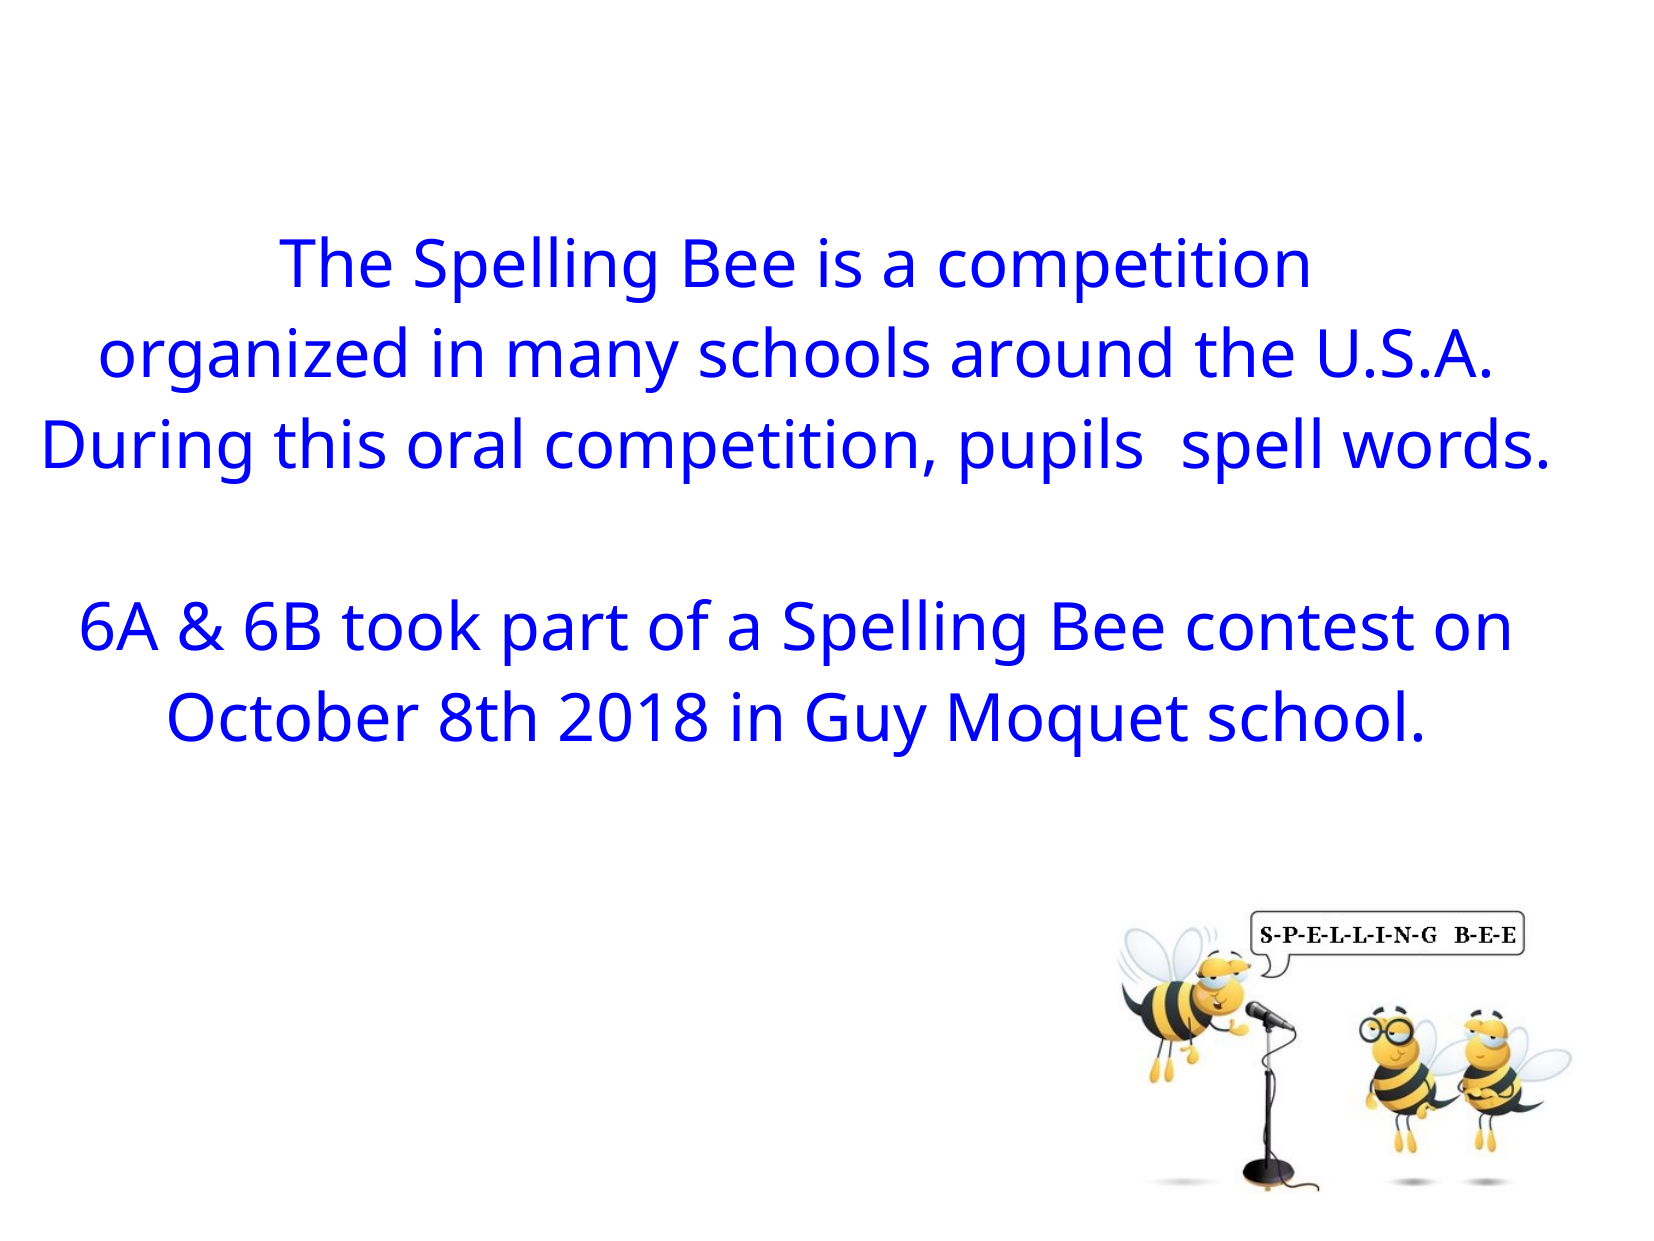

# The Spelling Bee is a competition
organized in many schools around the U.S.A.
During this oral competition, pupils spell words.
6A & 6B took part of a Spelling Bee contest on October 8th 2018 in Guy Moquet school.